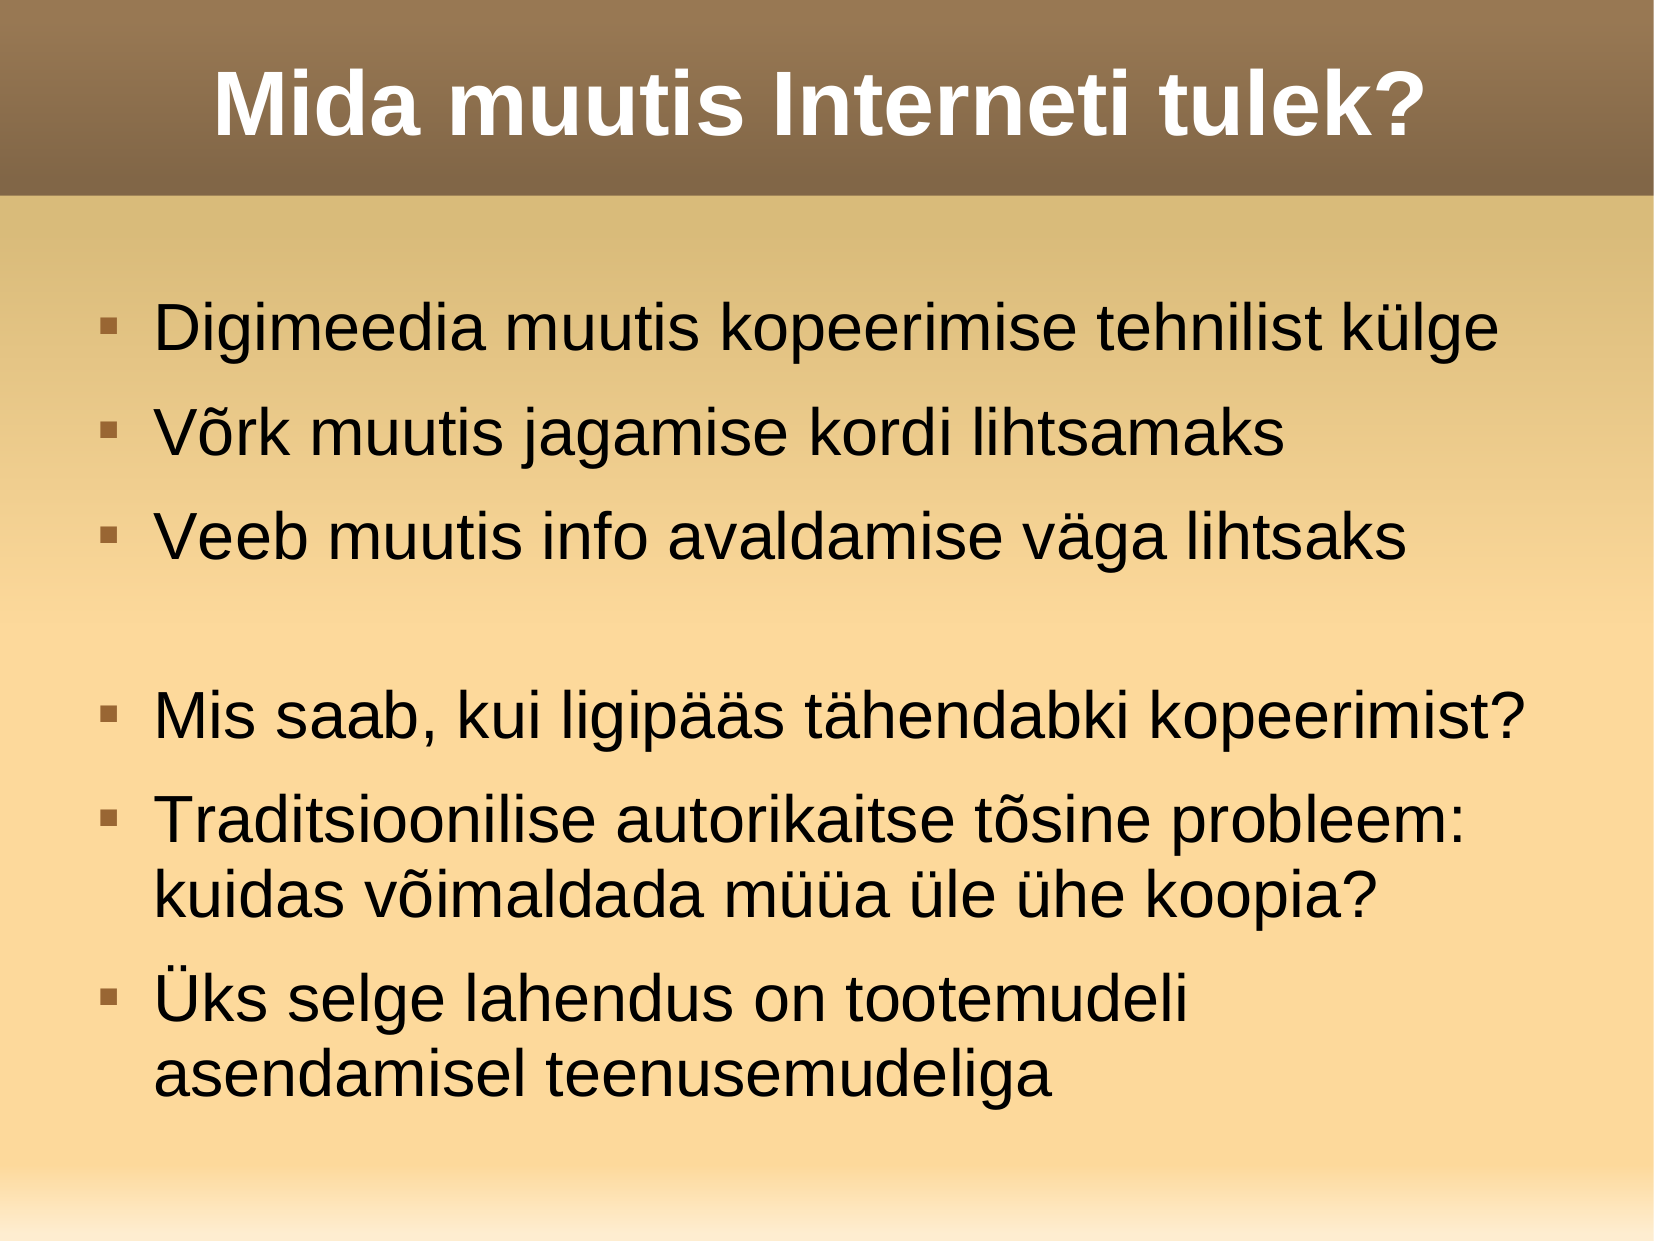

# Mida muutis Interneti tulek?
Digimeedia muutis kopeerimise tehnilist külge
Võrk muutis jagamise kordi lihtsamaks
Veeb muutis info avaldamise väga lihtsaks
Mis saab, kui ligipääs tähendabki kopeerimist?
Traditsioonilise autorikaitse tõsine probleem: kuidas võimaldada müüa üle ühe koopia?
Üks selge lahendus on tootemudeli asendamisel teenusemudeliga